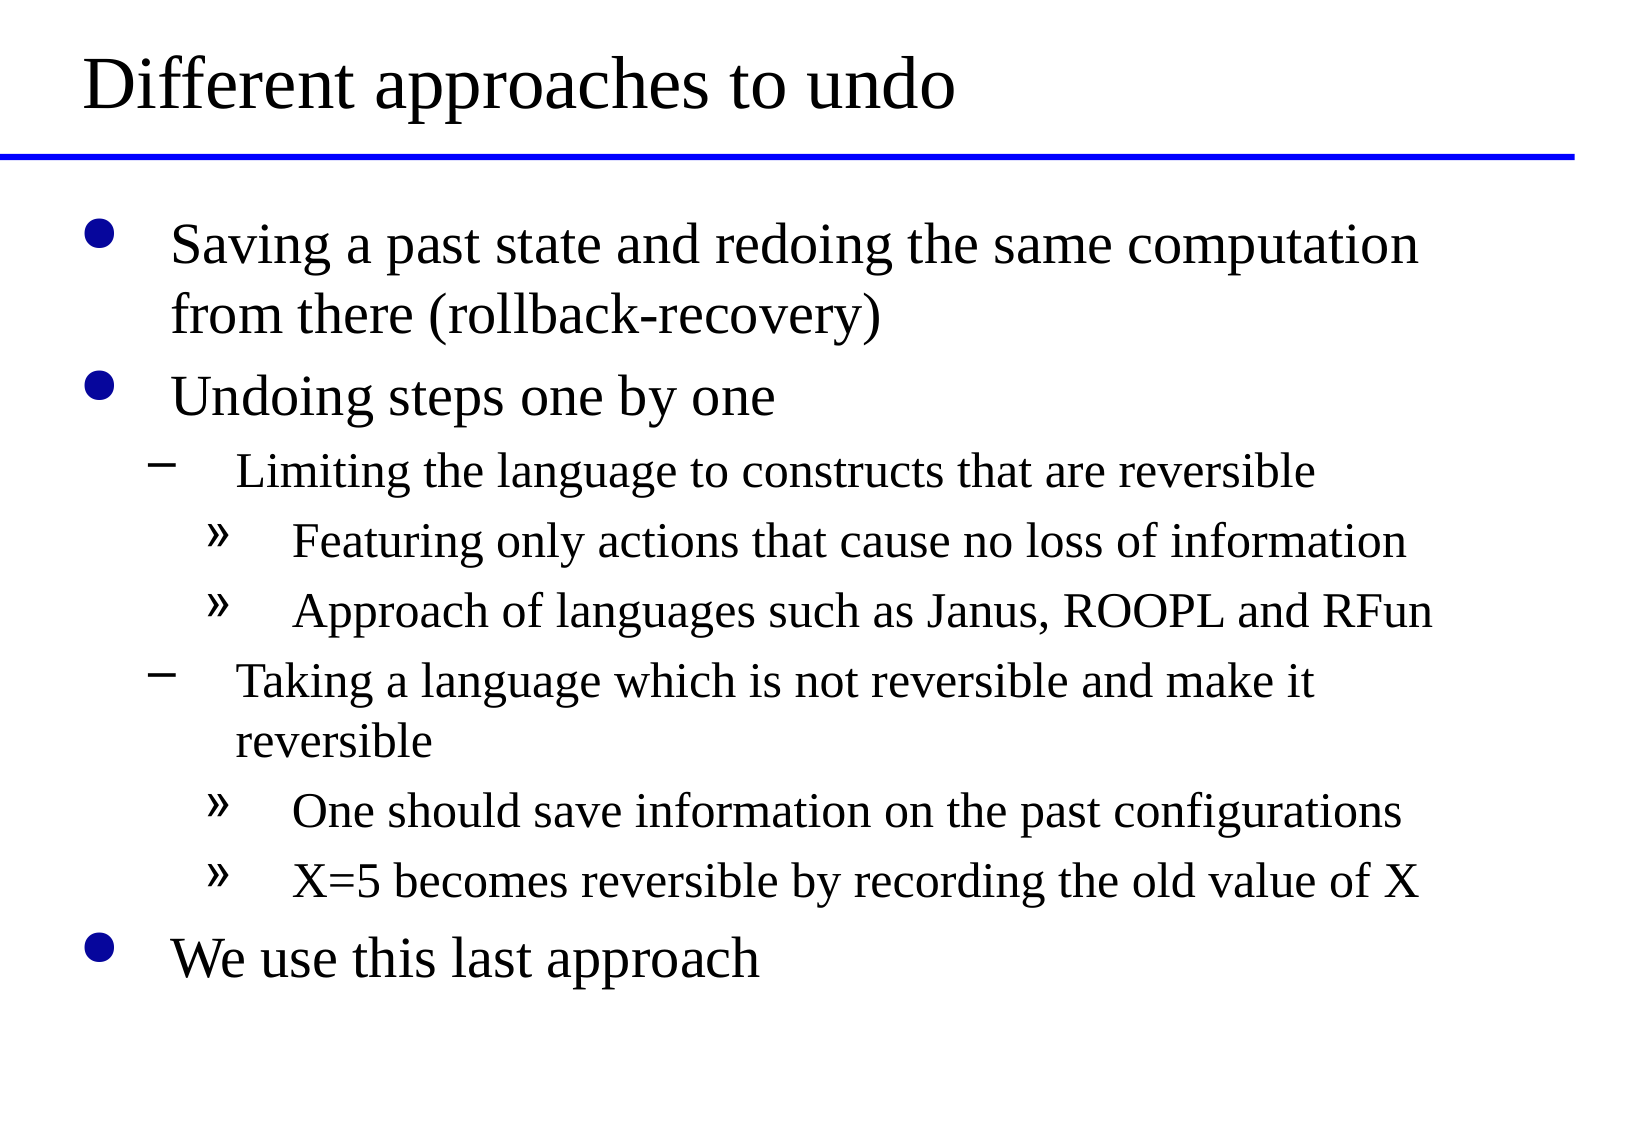

# Different approaches to undo
Saving a past state and redoing the same computation from there (rollback-recovery)
Undoing steps one by one
Limiting the language to constructs that are reversible
Featuring only actions that cause no loss of information
Approach of languages such as Janus, ROOPL and RFun
Taking a language which is not reversible and make it reversible
One should save information on the past configurations
X=5 becomes reversible by recording the old value of X
We use this last approach